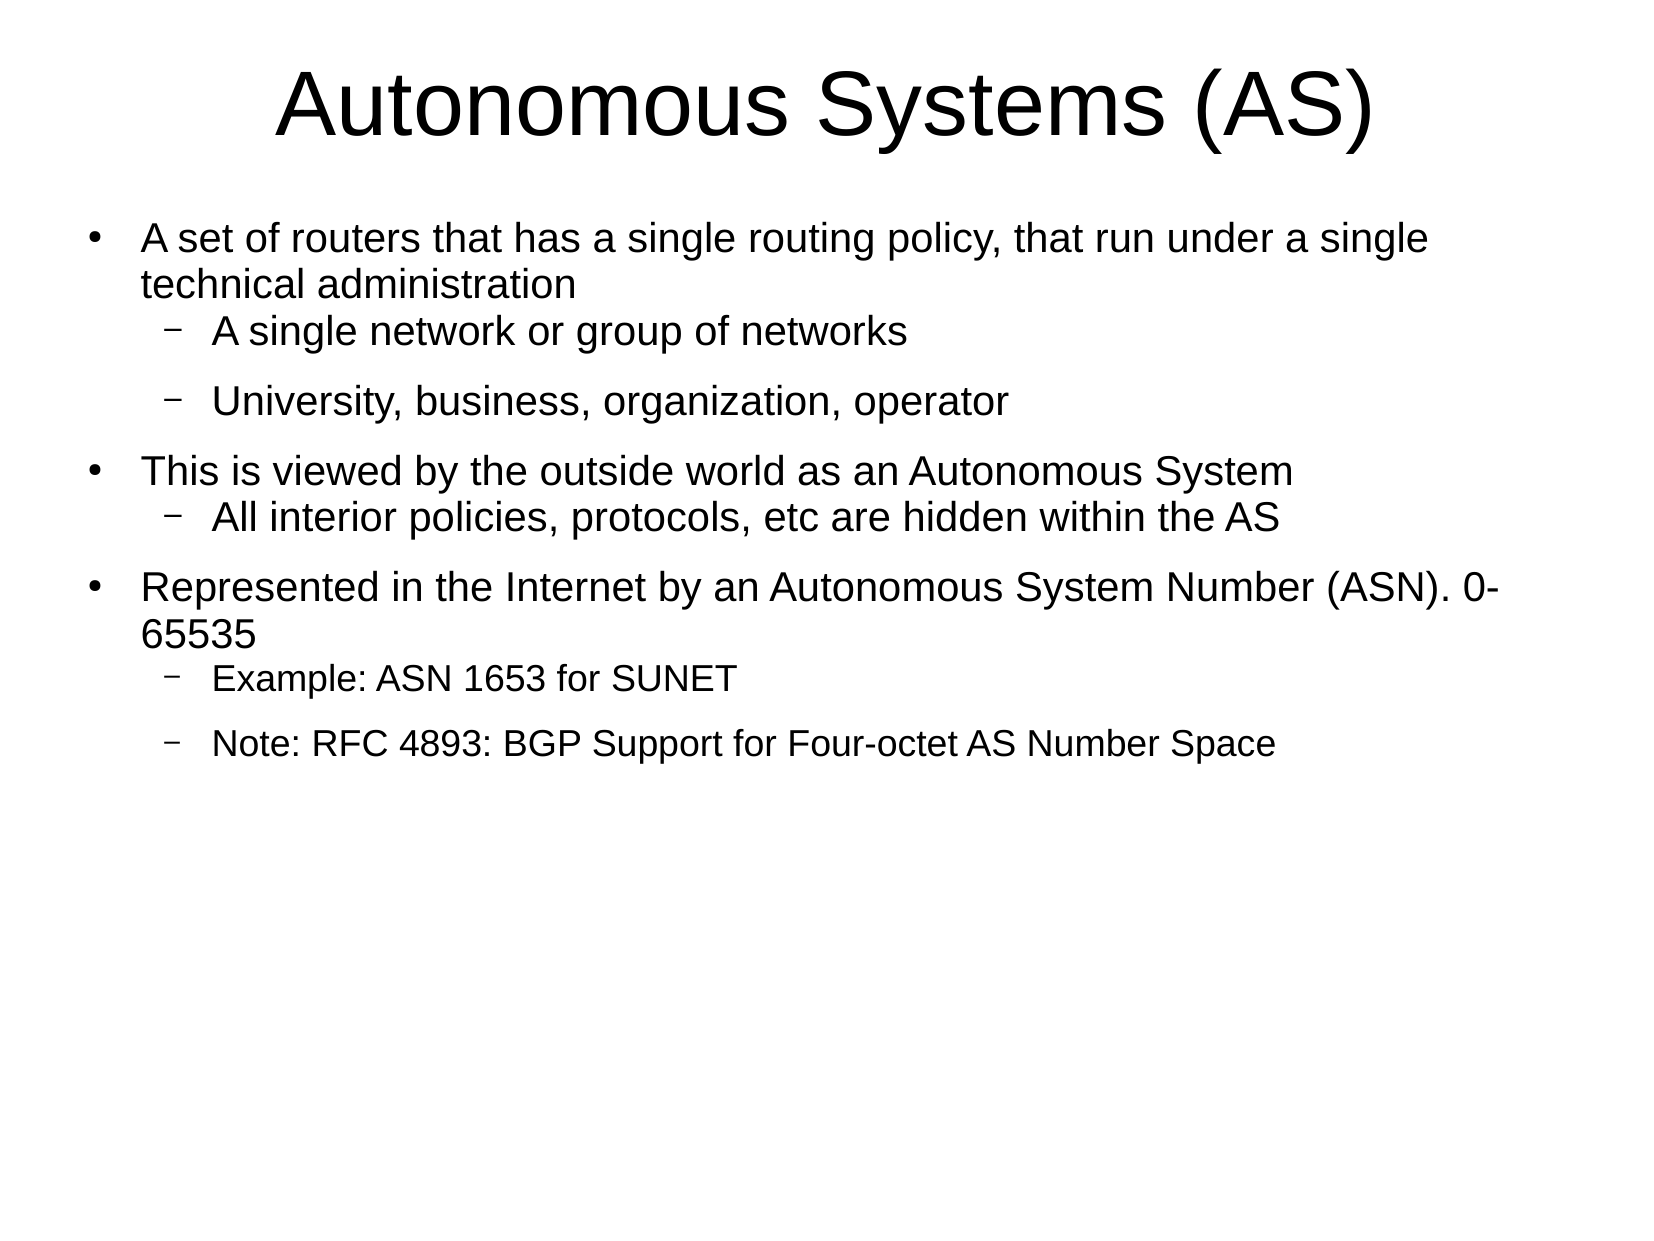

# Autonomous Systems (AS)
A set of routers that has a single routing policy, that run under a single technical administration
A single network or group of networks
University, business, organization, operator
This is viewed by the outside world as an Autonomous System
All interior policies, protocols, etc are hidden within the AS
Represented in the Internet by an Autonomous System Number (ASN). 0-65535
Example: ASN 1653 for SUNET
Note: RFC 4893: BGP Support for Four-octet AS Number Space